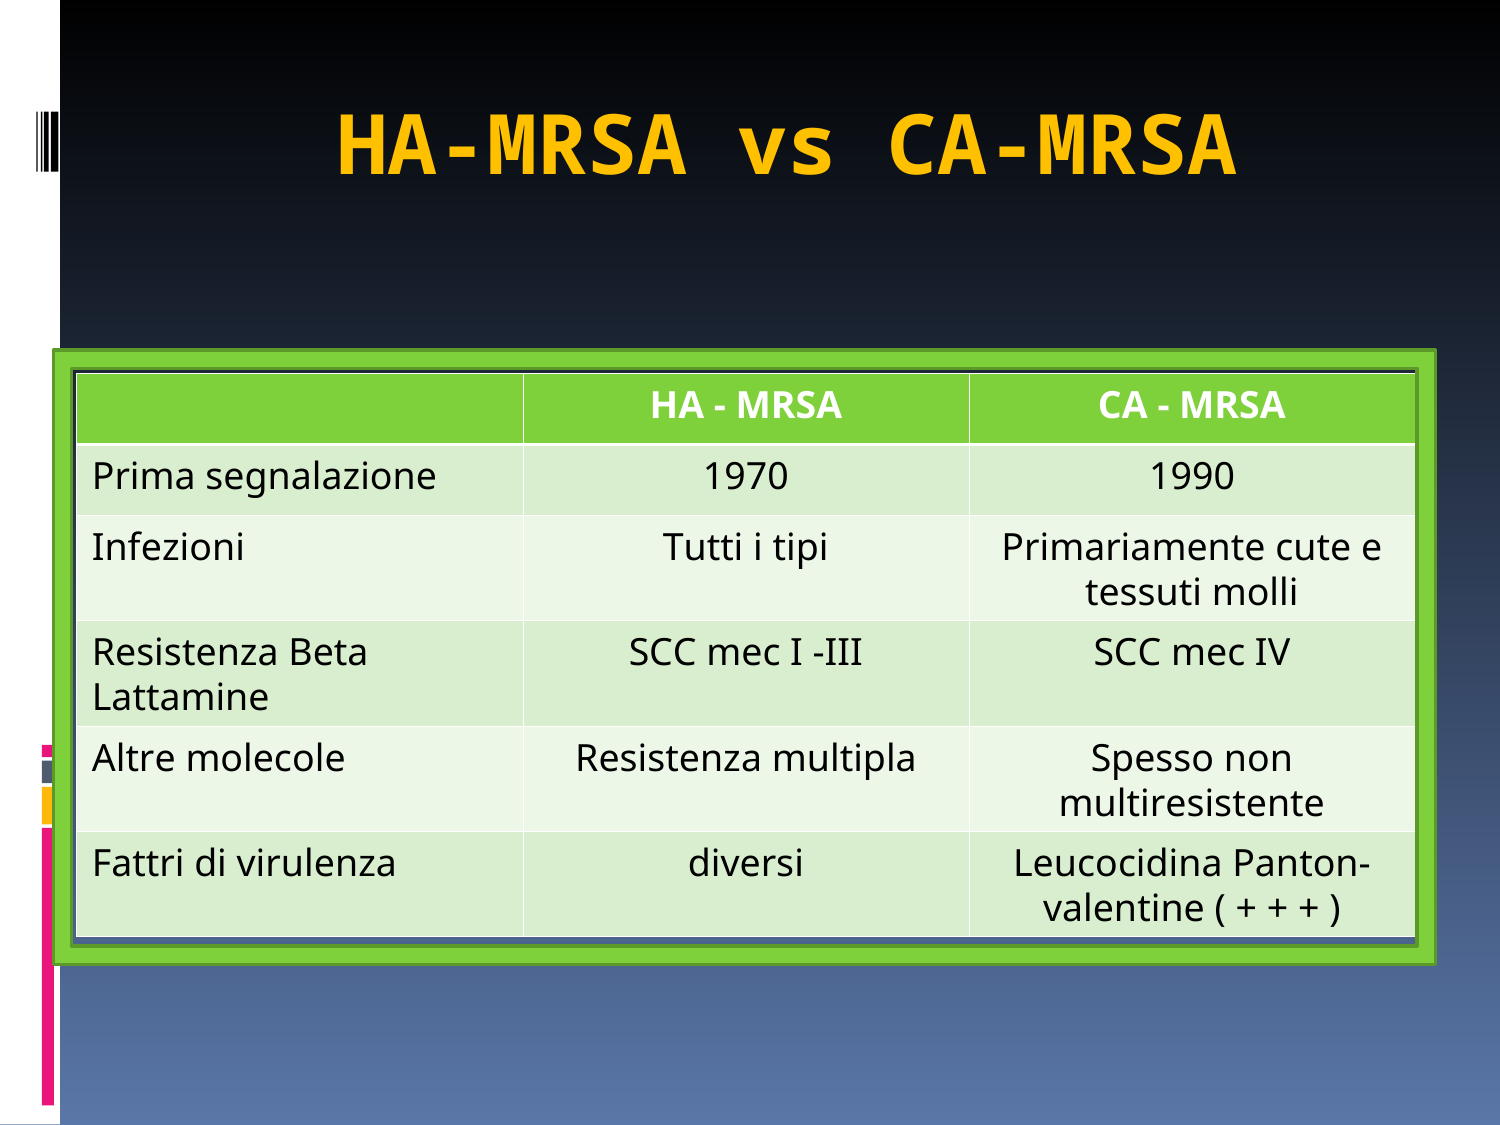

# HA-MRSA vs CA-MRSA
| | HA - MRSA | CA - MRSA |
| --- | --- | --- |
| Prima segnalazione | 1970 | 1990 |
| Infezioni | Tutti i tipi | Primariamente cute e tessuti molli |
| Resistenza Beta Lattamine | SCC mec I -III | SCC mec IV |
| Altre molecole | Resistenza multipla | Spesso non multiresistente |
| Fattri di virulenza | diversi | Leucocidina Panton- valentine ( + + + ) |